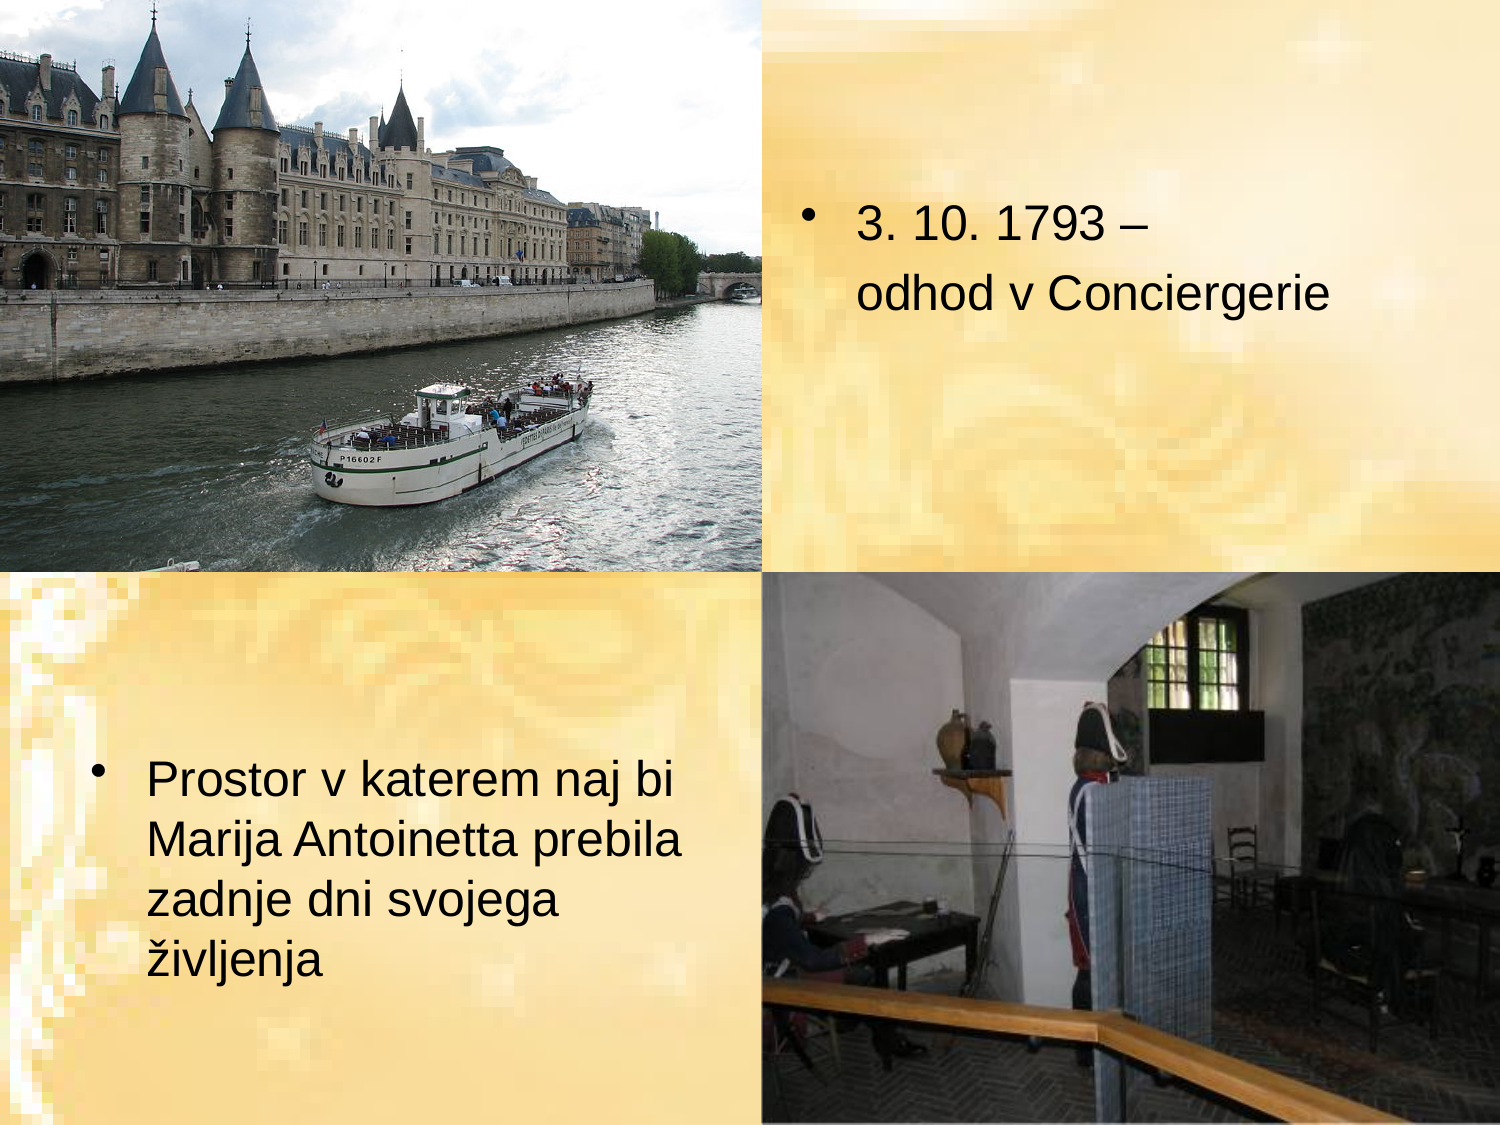

3. 10. 1793 –
 odhod v Conciergerie
# Prostor v katerem naj bi Marija Antoinetta prebila zadnje dni svojega življenja